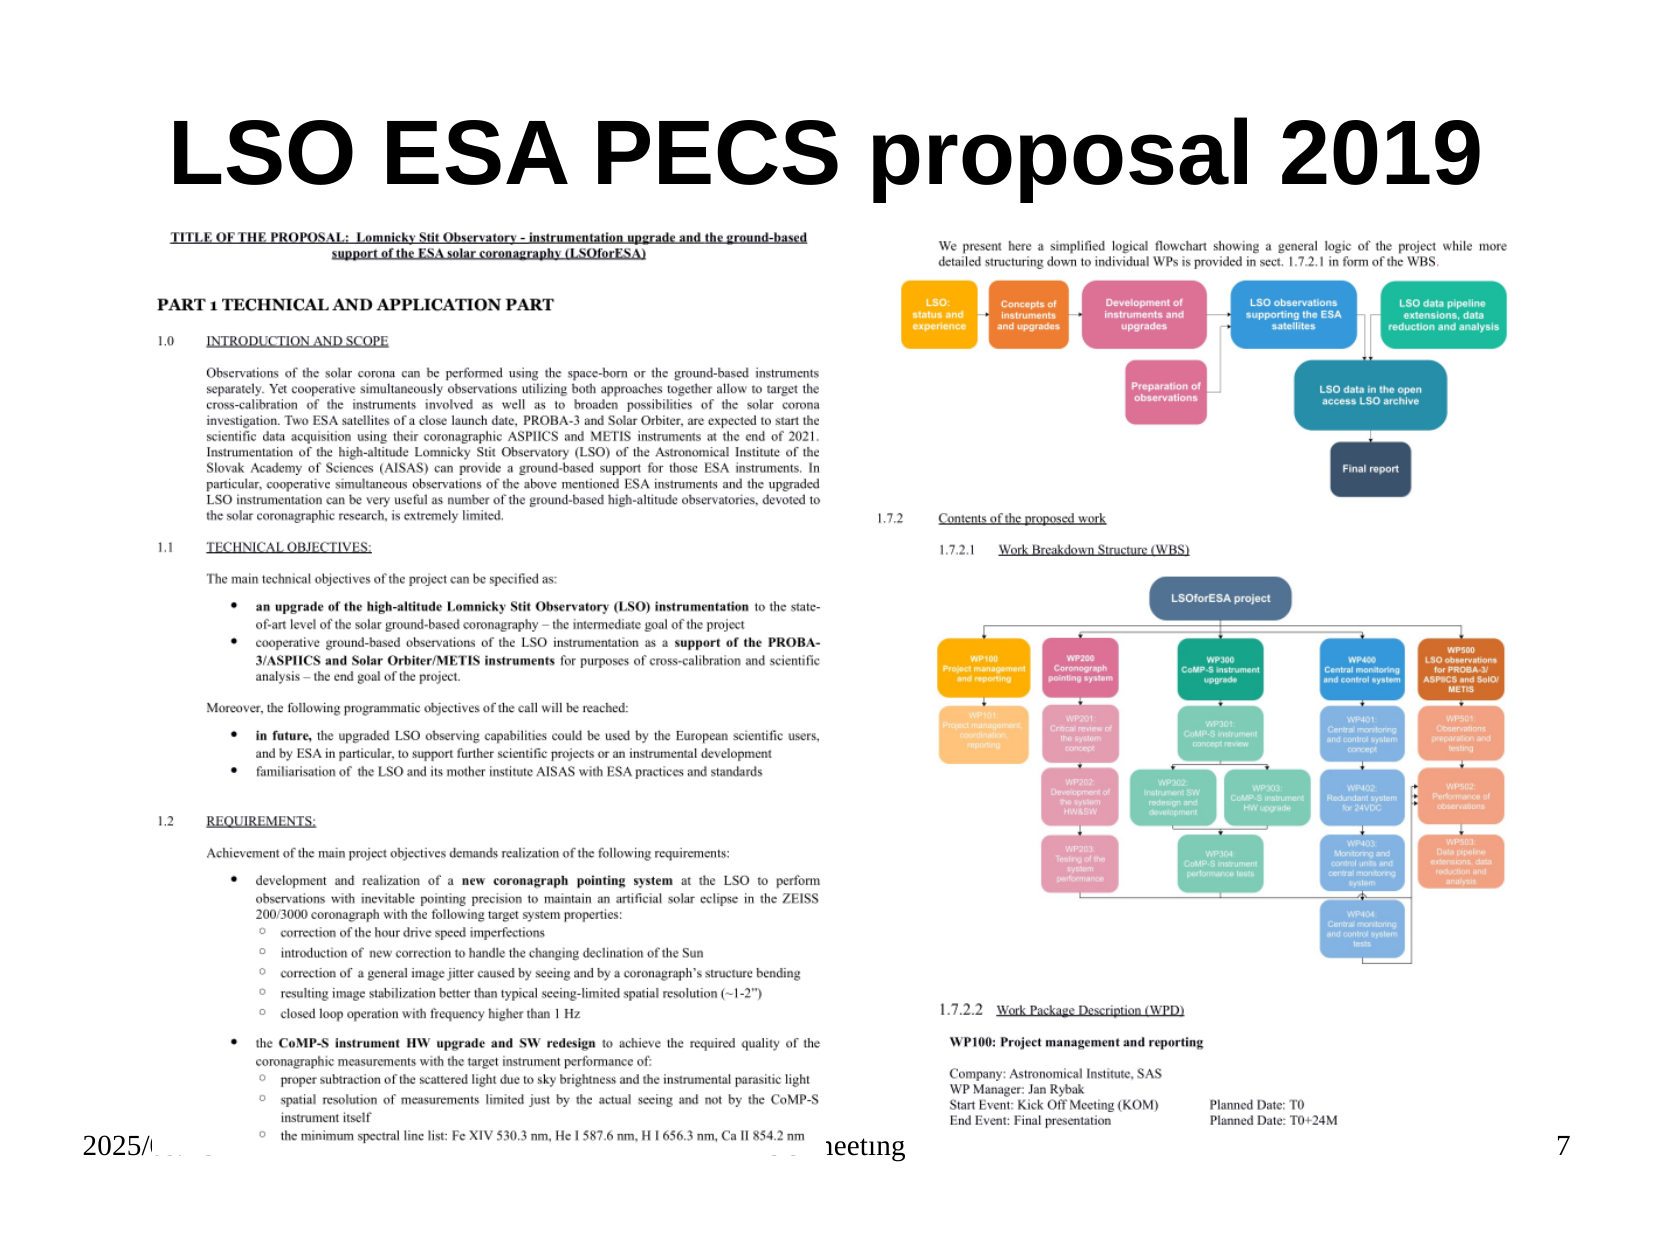

# LSO ESA PECS proposal 2019
2025/09/23
LSO meeting
7